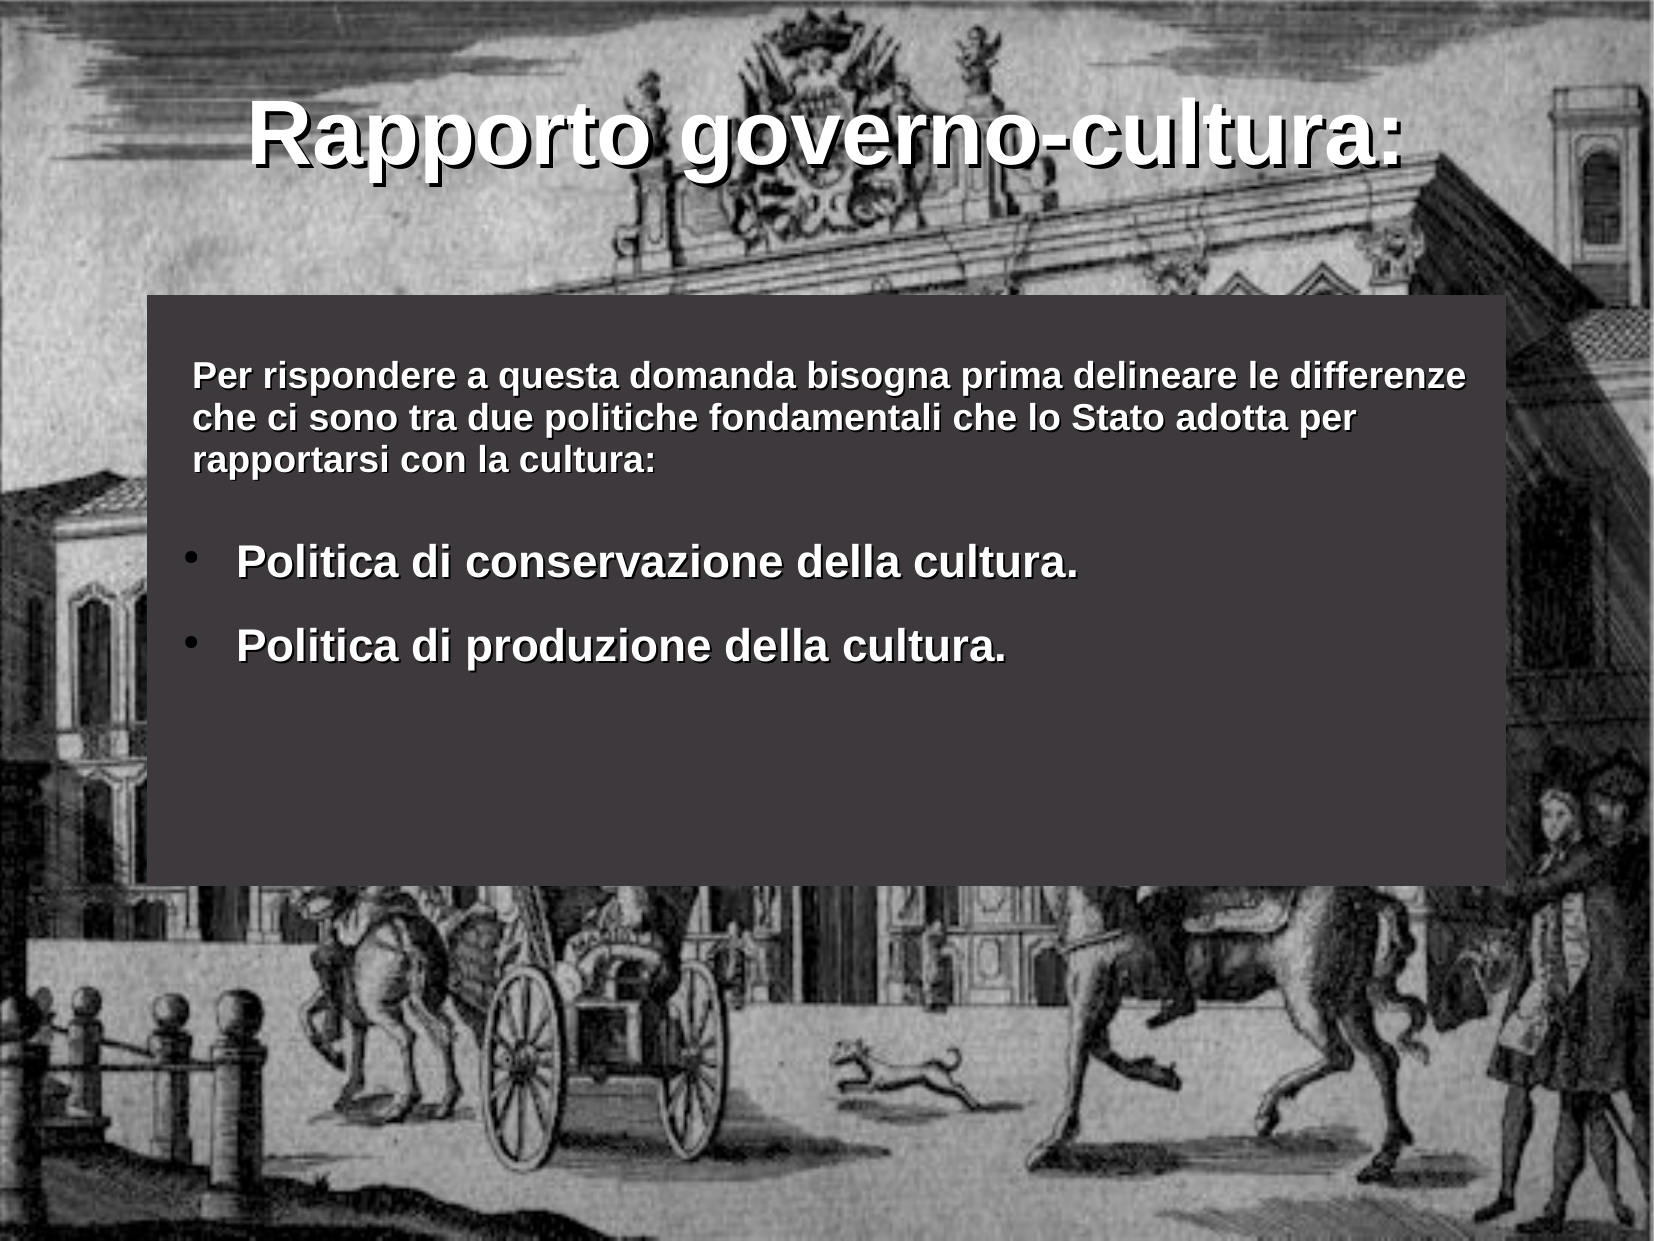

# Rapporto governo-cultura:
Per rispondere a questa domanda bisogna prima delineare le differenze che ci sono tra due politiche fondamentali che lo Stato adotta per rapportarsi con la cultura:
Politica di conservazione della cultura.
Politica di produzione della cultura.